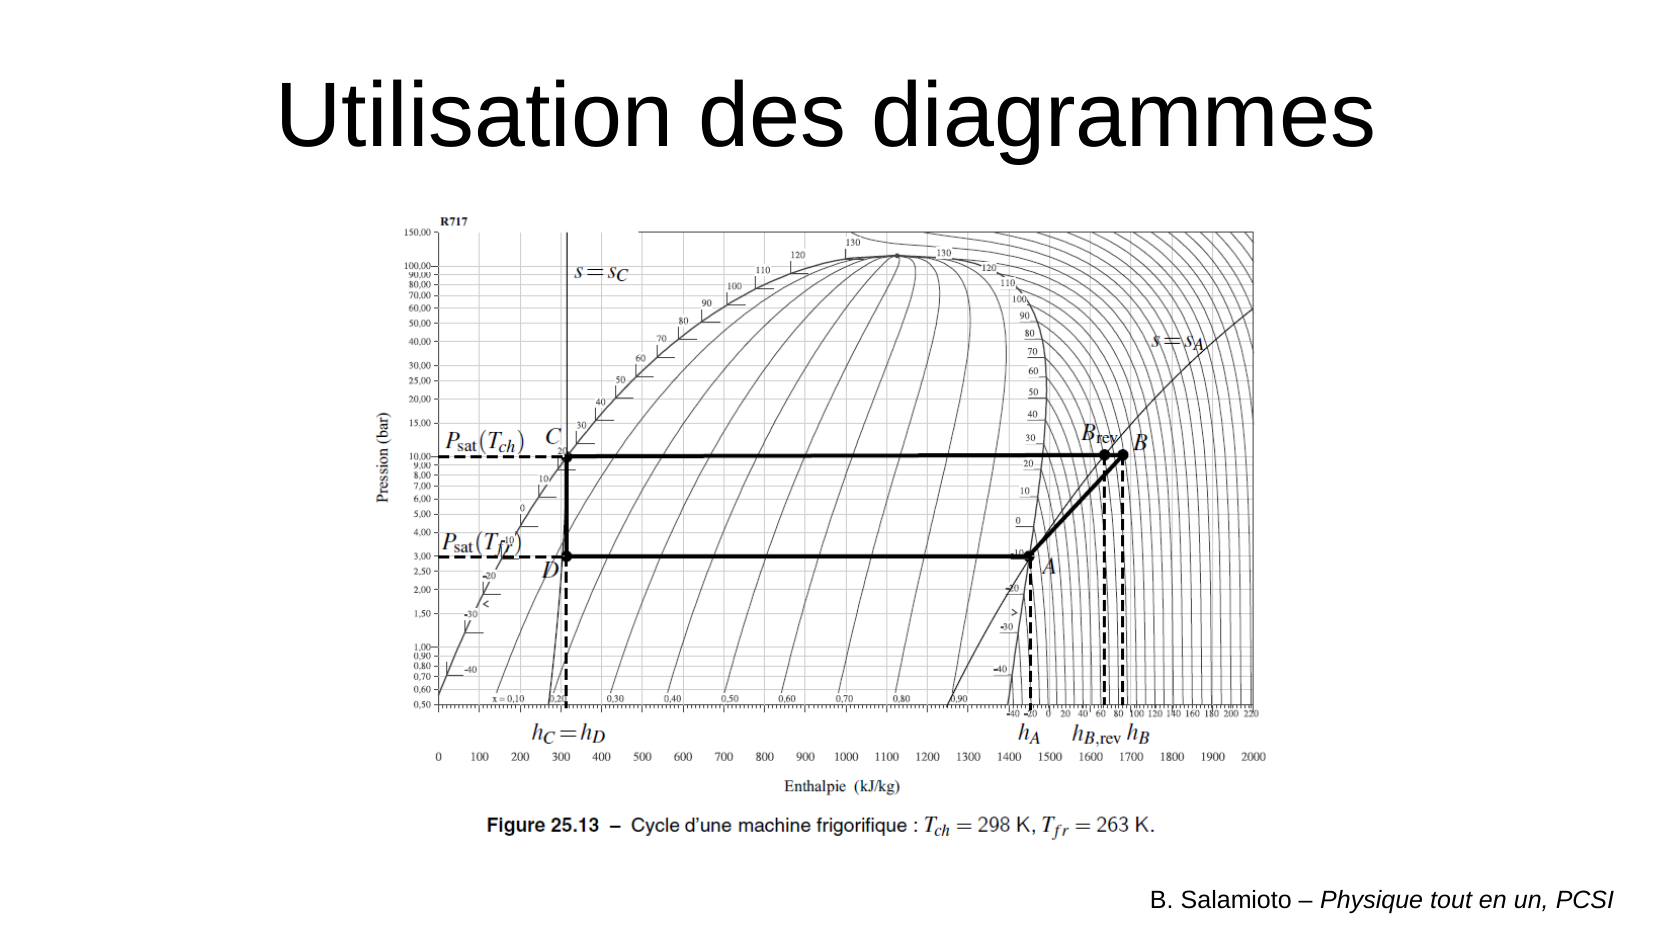

# Utilisation des diagrammes
B. Salamioto – Physique tout en un, PCSI